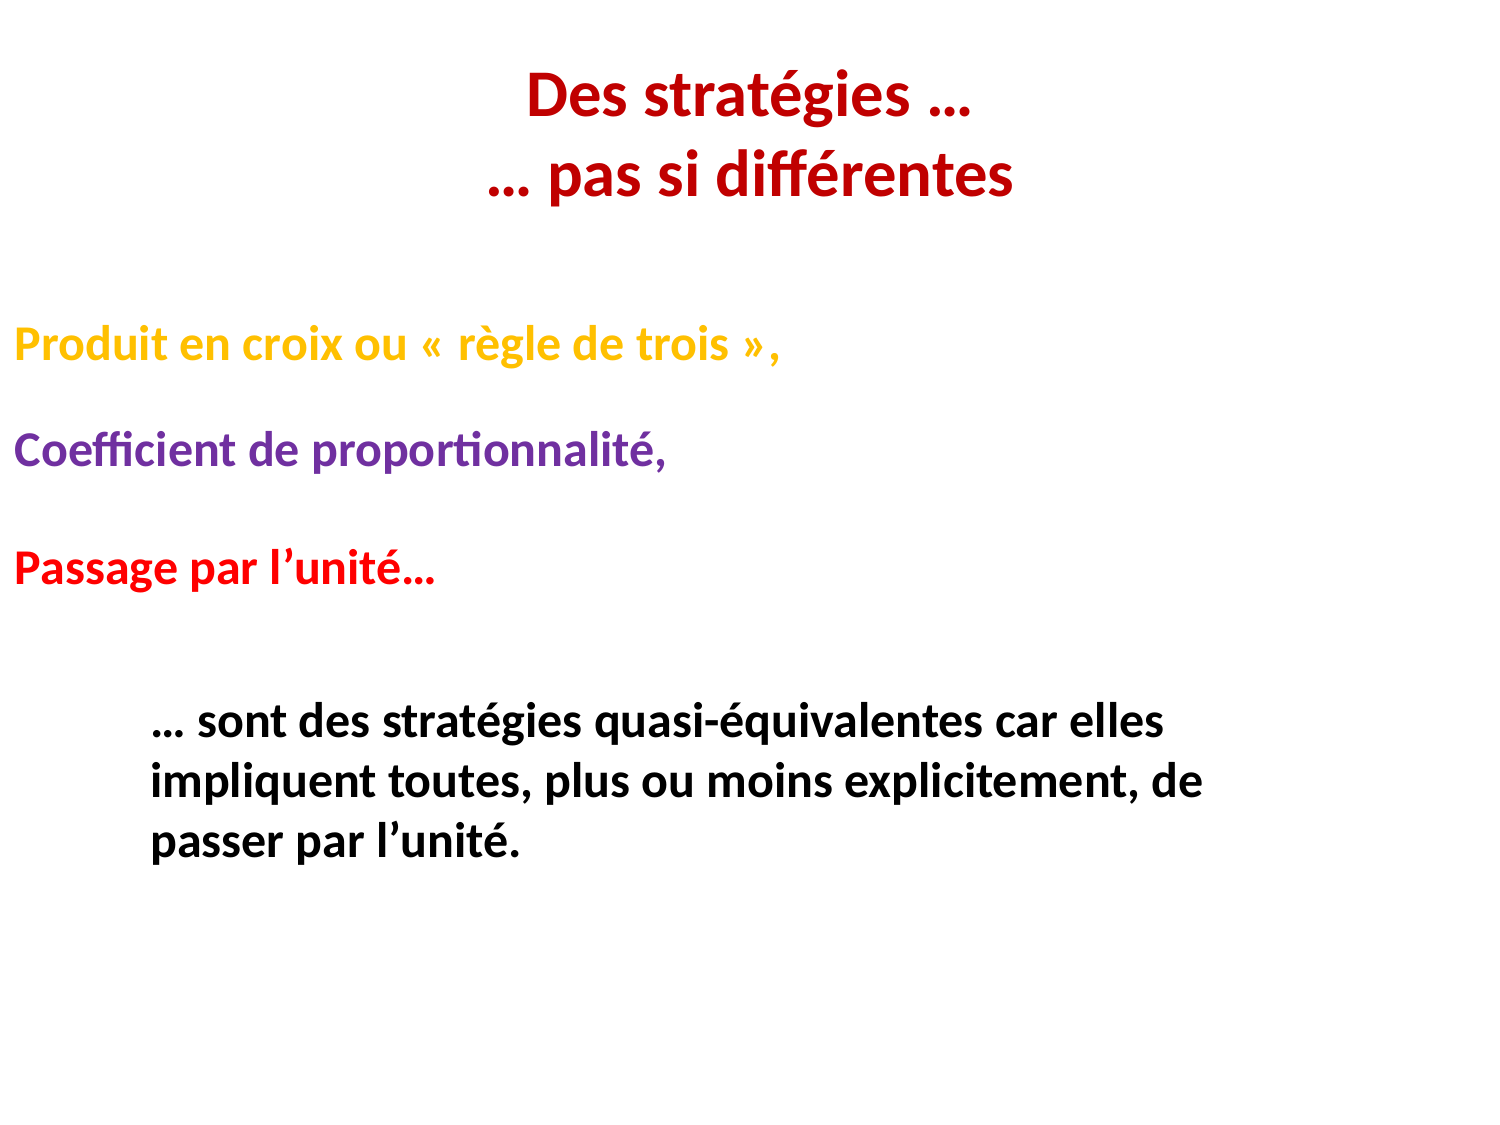

Des stratégies …
… pas si différentes
Produit en croix ou « règle de trois »,
Coefficient de proportionnalité,
Passage par l’unité…
… sont des stratégies quasi-équivalentes car elles impliquent toutes, plus ou moins explicitement, de passer par l’unité.